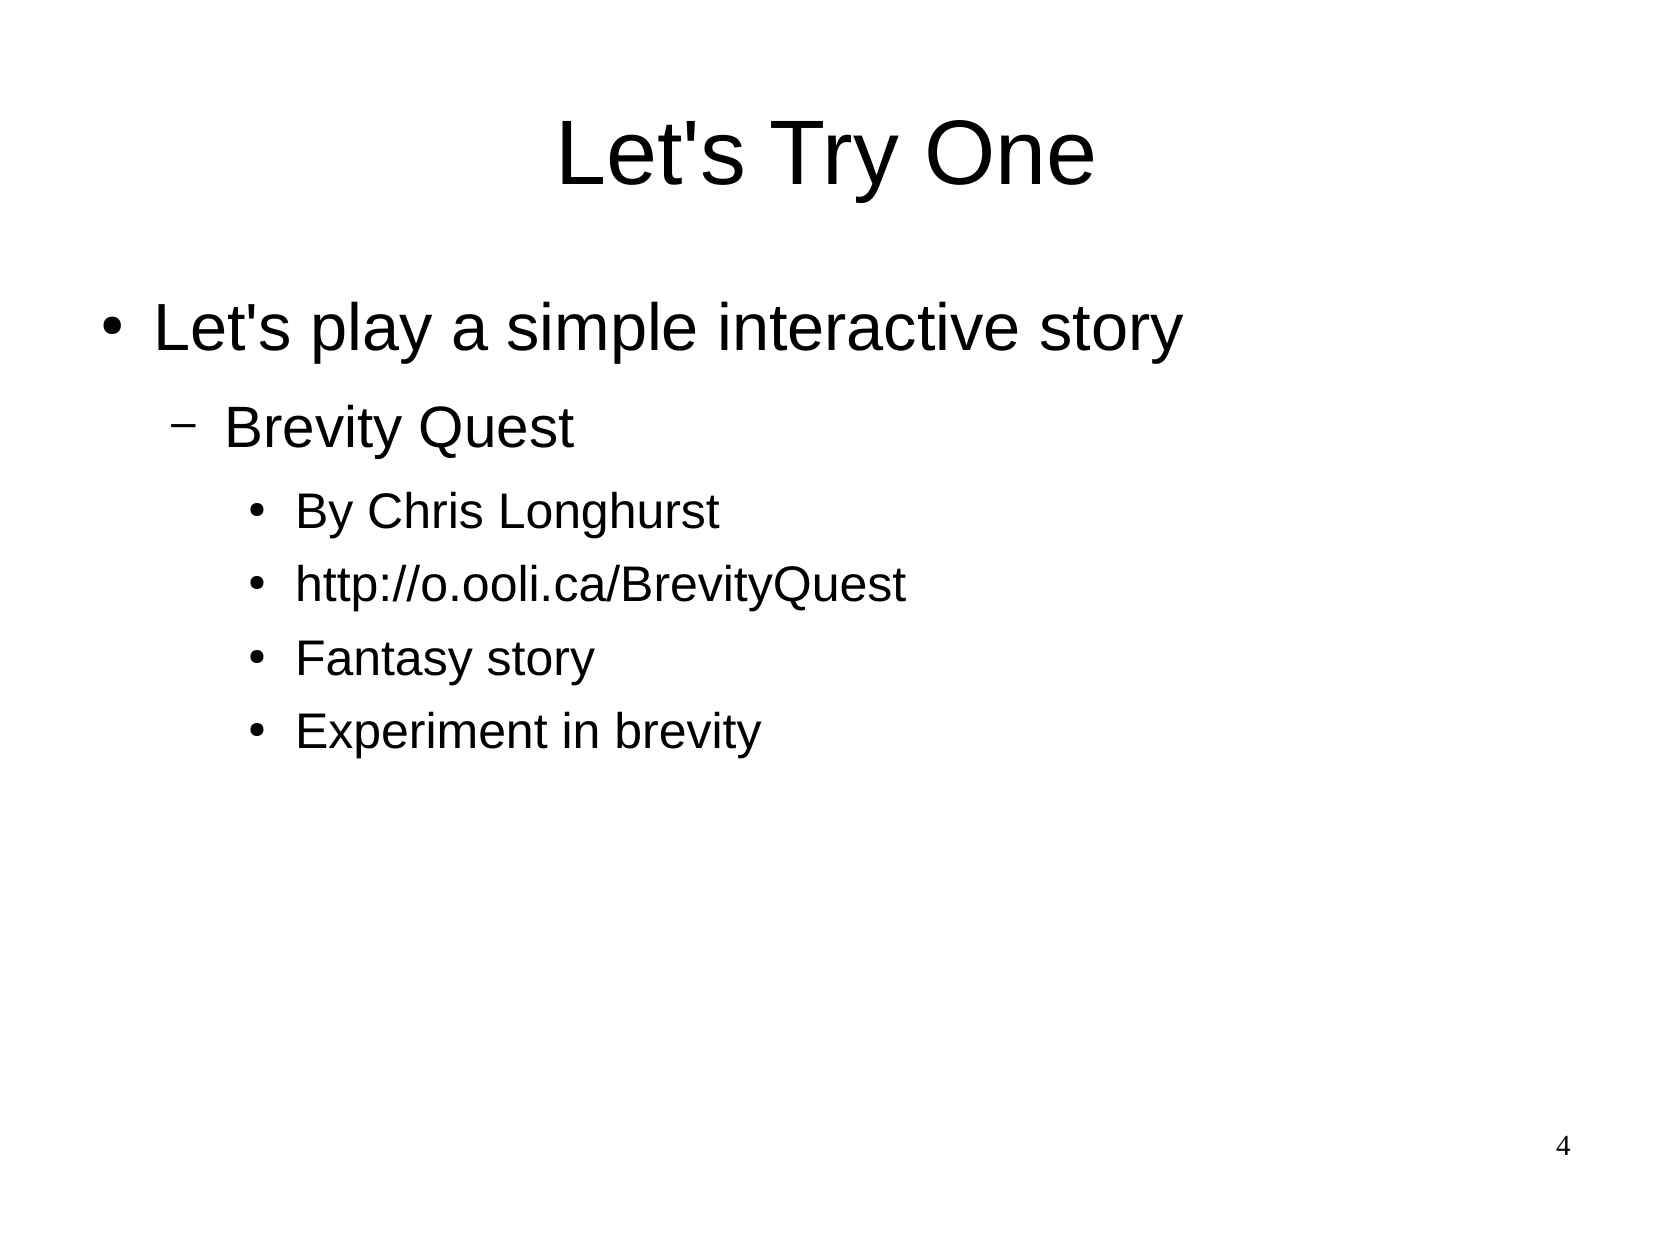

# Let's Try One
Let's play a simple interactive story
Brevity Quest
By Chris Longhurst
http://o.ooli.ca/BrevityQuest
Fantasy story
Experiment in brevity
4